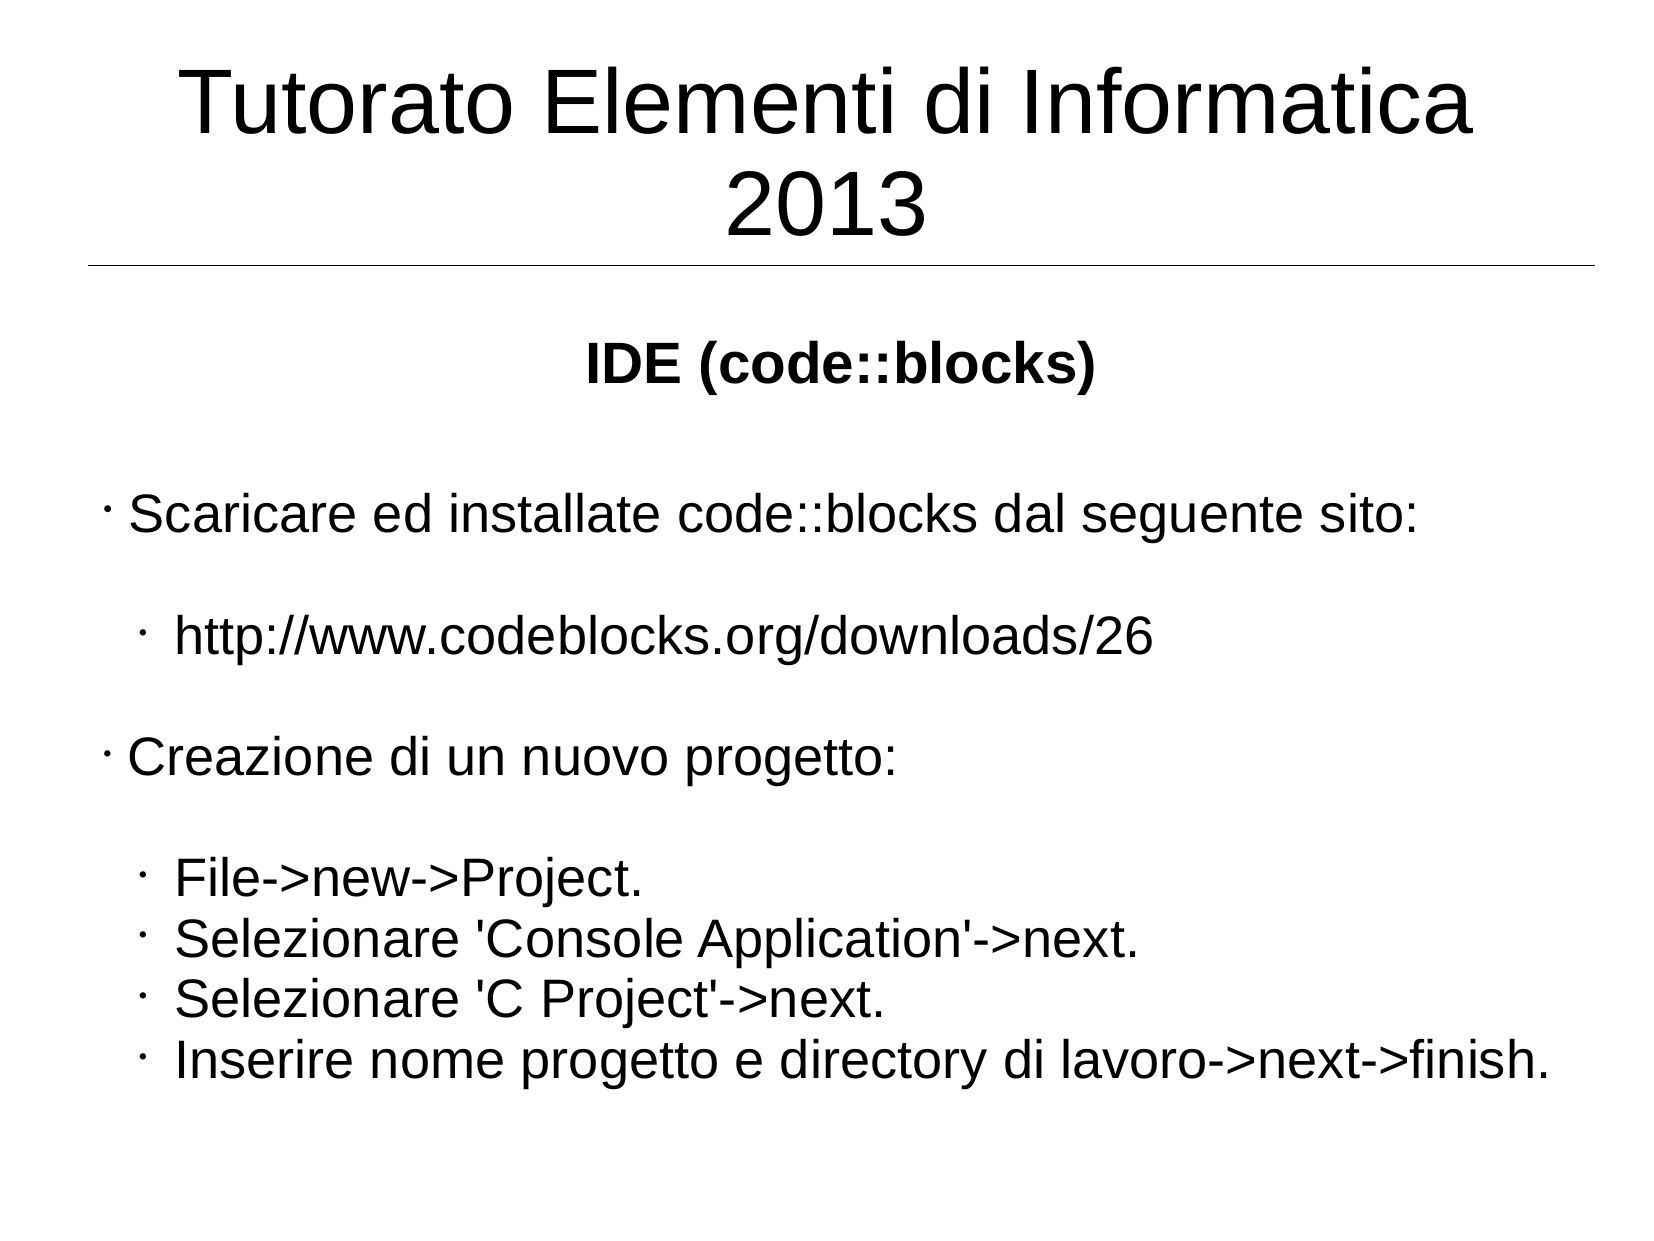

# Tutorato Elementi di Informatica 2013
IDE (code::blocks)
 Scaricare ed installate code::blocks dal seguente sito:
http://www.codeblocks.org/downloads/26
 Creazione di un nuovo progetto:
File->new->Project.
Selezionare 'Console Application'->next.
Selezionare 'C Project'->next.
Inserire nome progetto e directory di lavoro->next->finish.